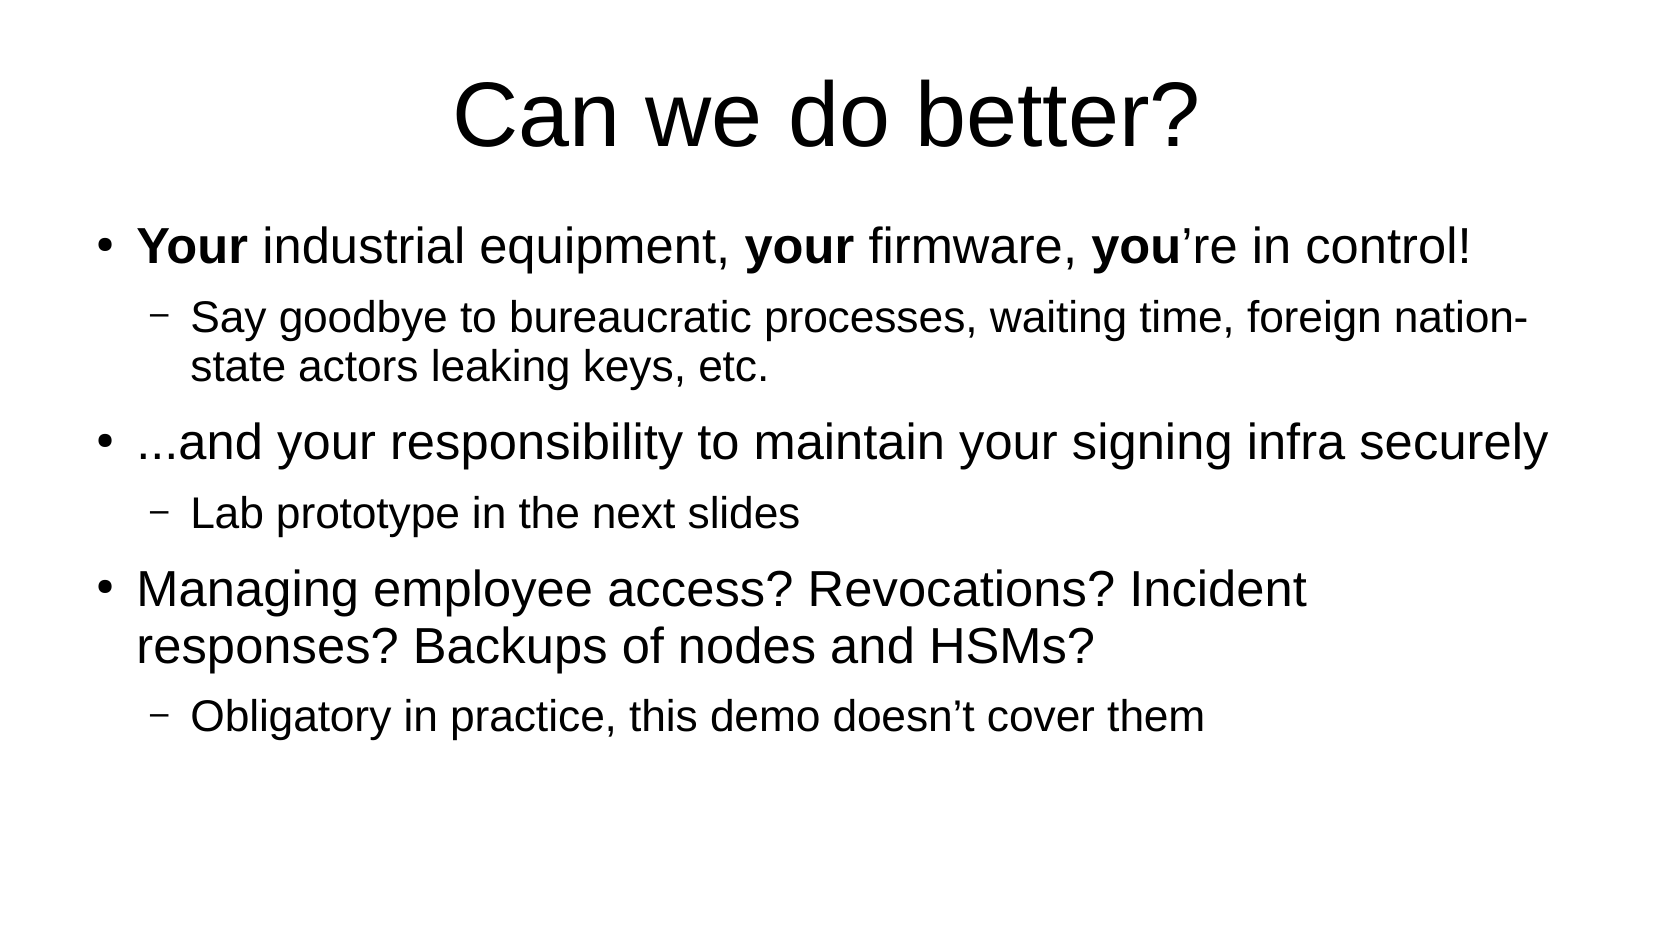

# Can we do better?
Your industrial equipment, your firmware, you’re in control!
Say goodbye to bureaucratic processes, waiting time, foreign nation-state actors leaking keys, etc.
...and your responsibility to maintain your signing infra securely
Lab prototype in the next slides
Managing employee access? Revocations? Incident responses? Backups of nodes and HSMs?
Obligatory in practice, this demo doesn’t cover them